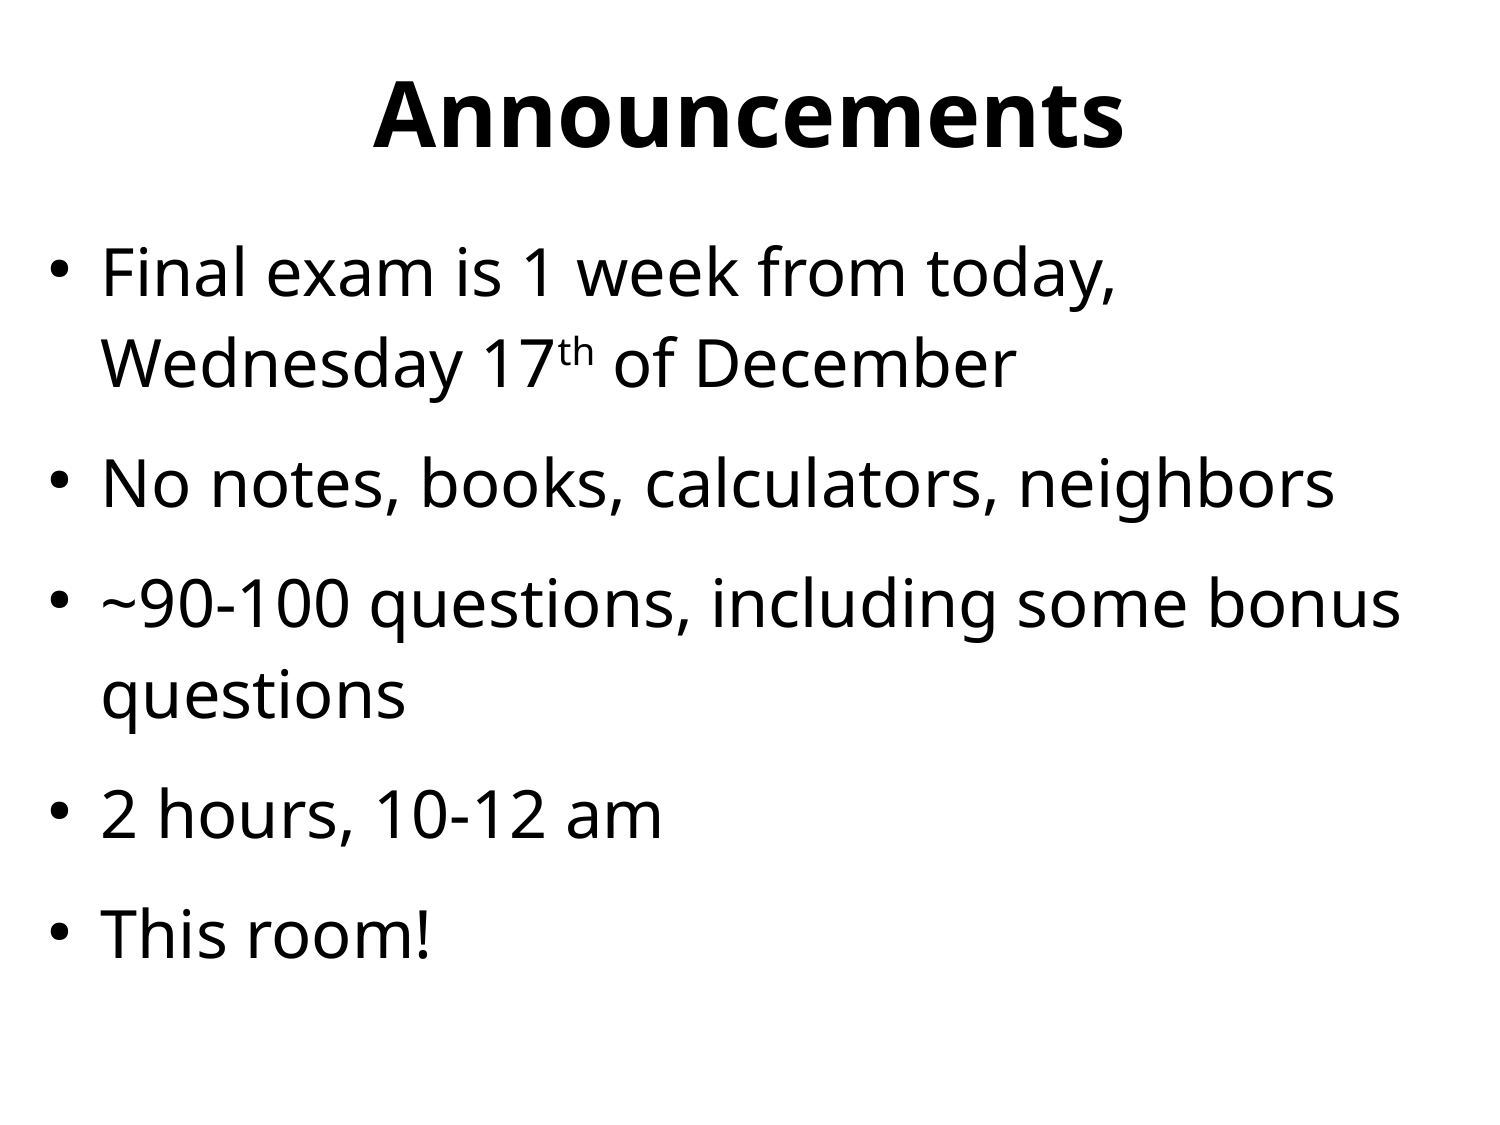

# Announcements
Final exam is 1 week from today, Wednesday 17th of December
No notes, books, calculators, neighbors
~90-100 questions, including some bonus questions
2 hours, 10-12 am
This room!